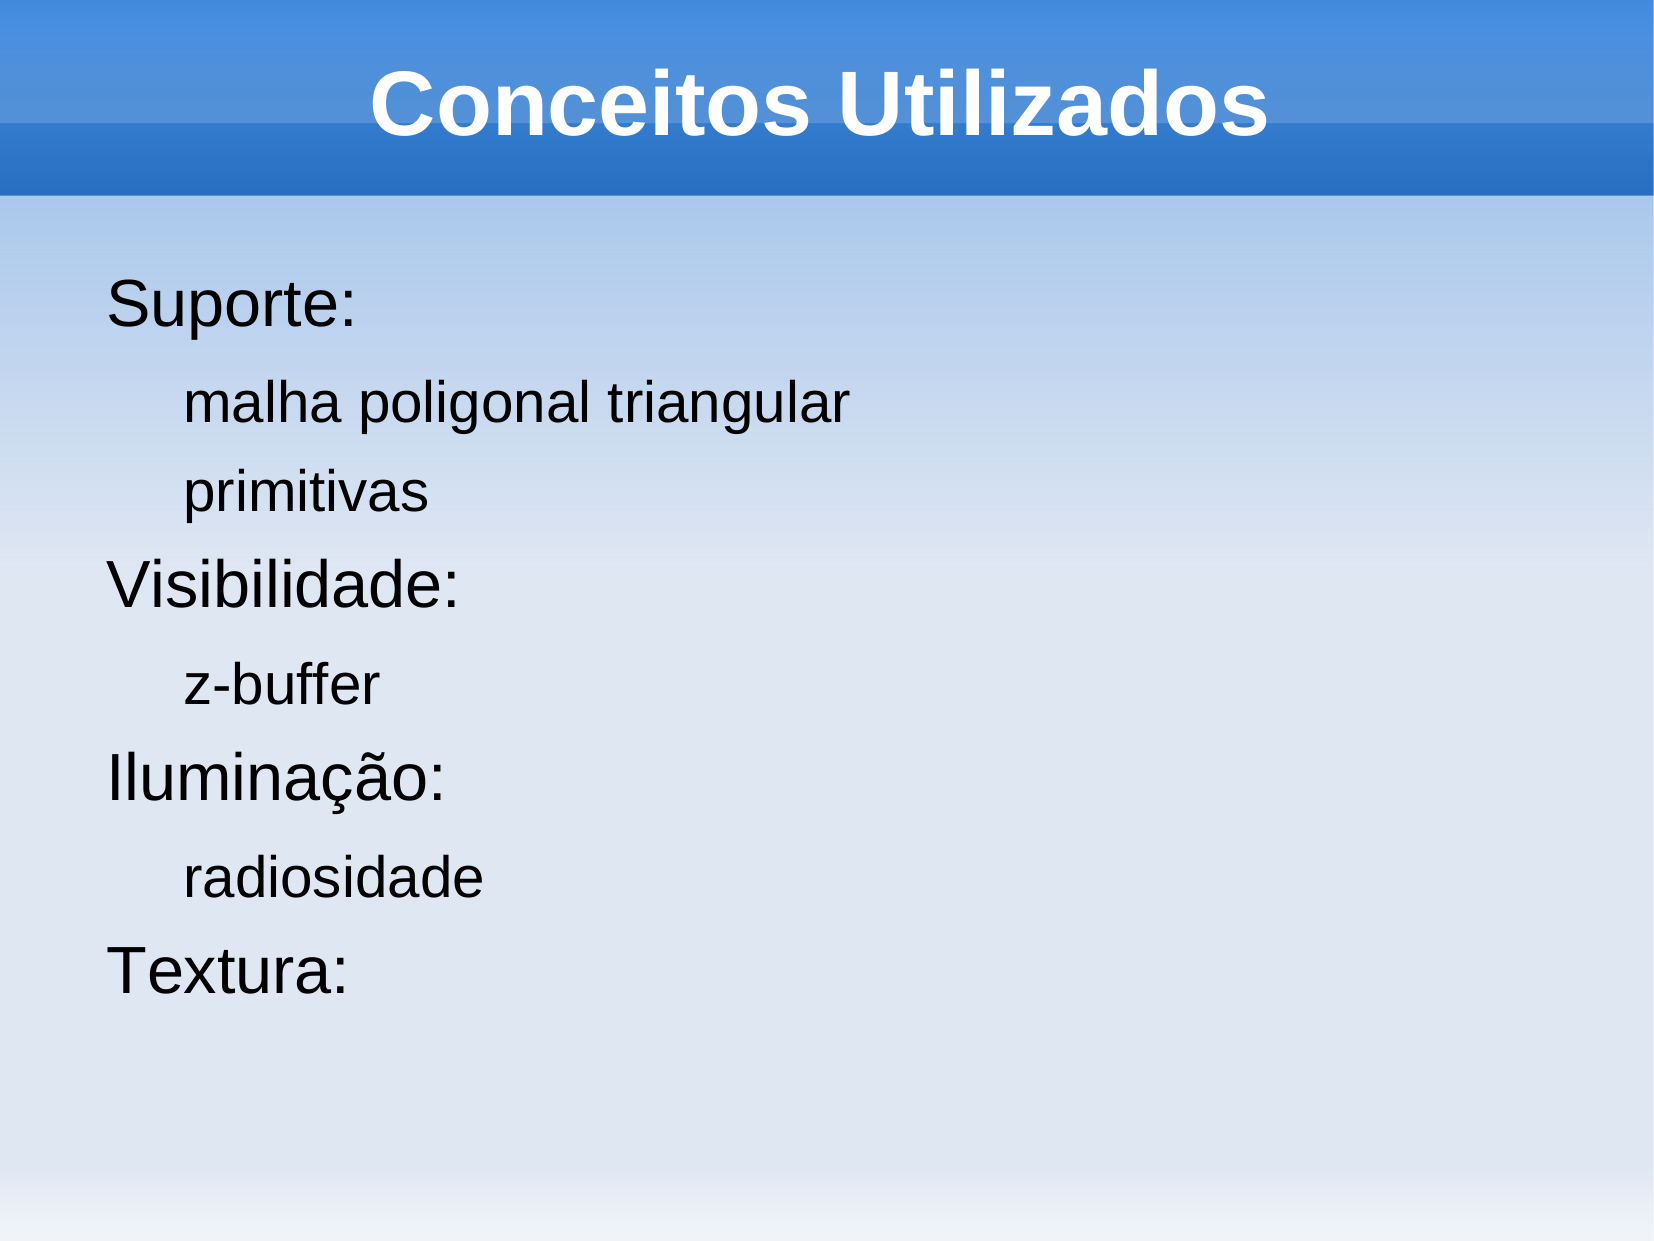

# Conceitos Utilizados
Suporte:
malha poligonal triangular
primitivas
Visibilidade:
z-buffer
Iluminação:
radiosidade
Textura: